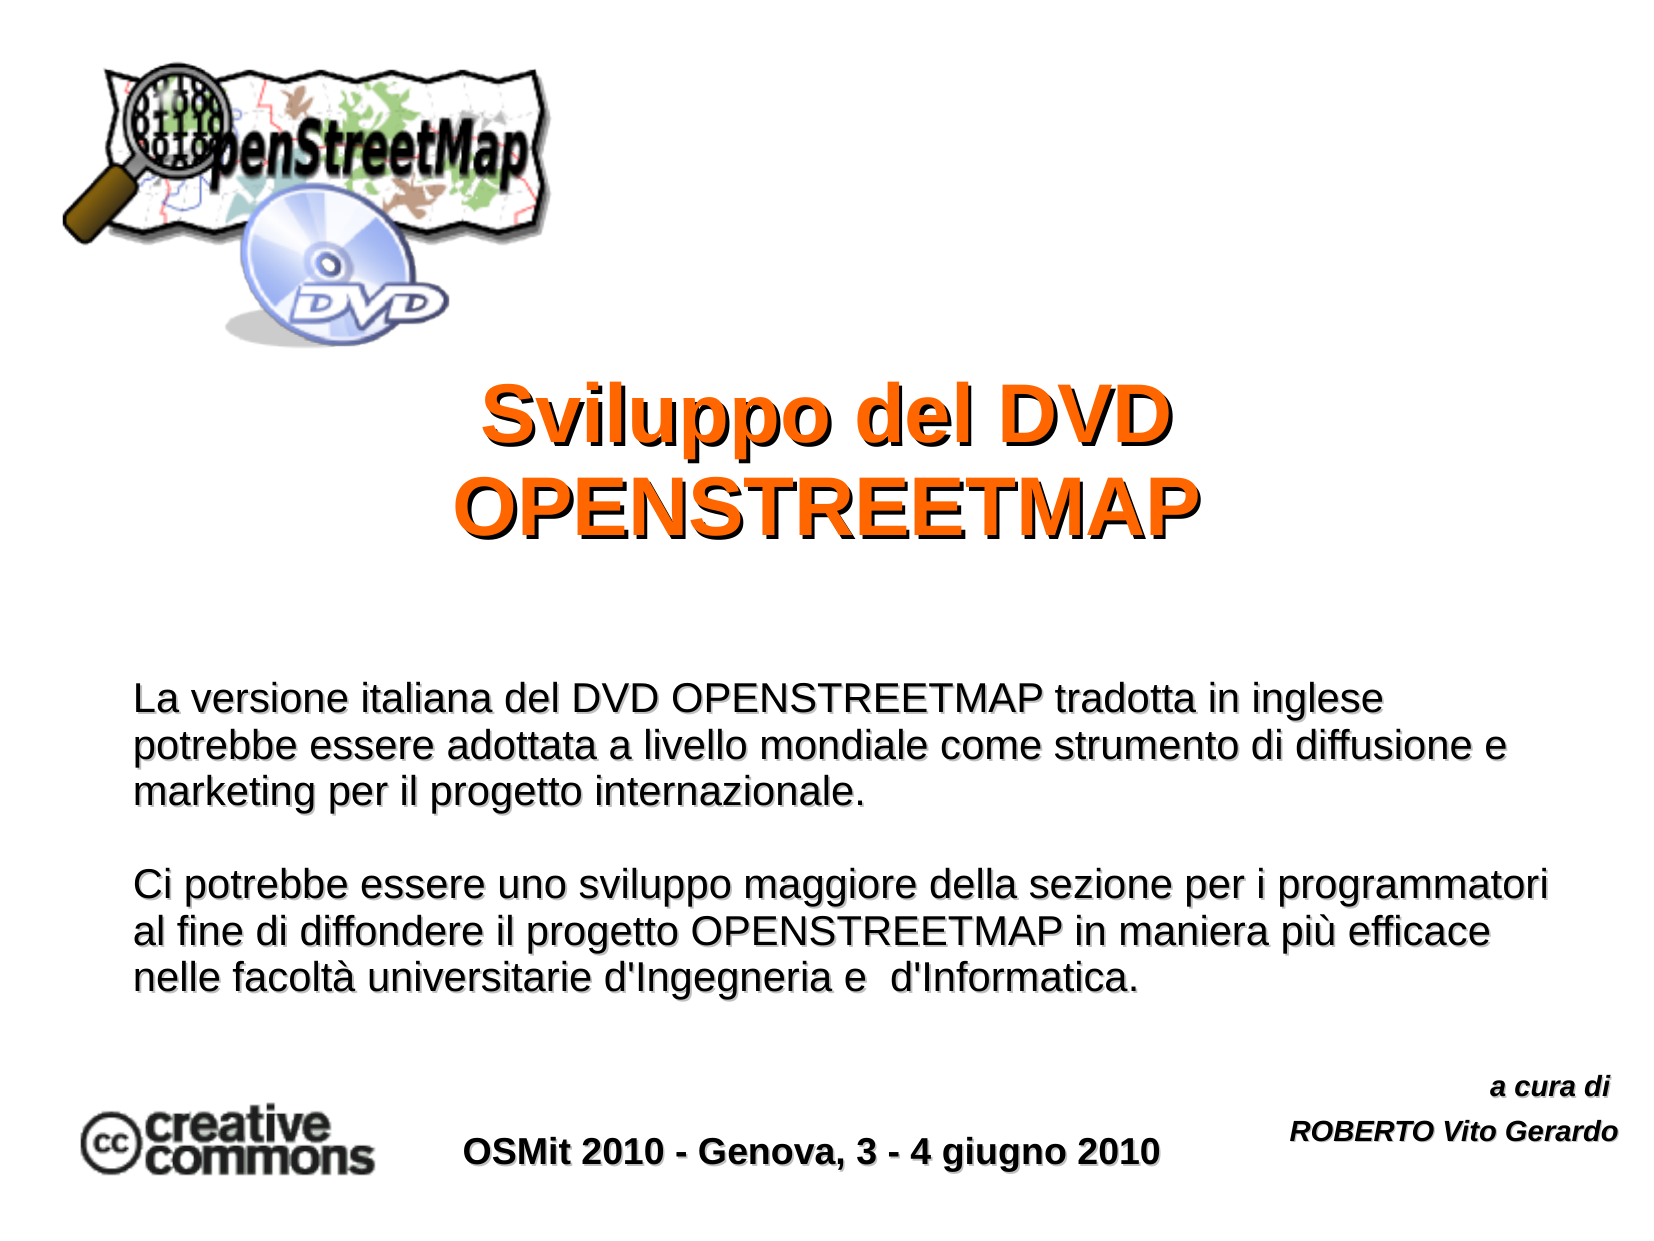

Sviluppo del DVD OPENSTREETMAP
La versione italiana del DVD OPENSTREETMAP tradotta in inglese potrebbe essere adottata a livello mondiale come strumento di diffusione e marketing per il progetto internazionale.
Ci potrebbe essere uno sviluppo maggiore della sezione per i programmatori al fine di diffondere il progetto OPENSTREETMAP in maniera più efficace nelle facoltà universitarie d'Ingegneria e d'Informatica.
a cura di
 ROBERTO Vito Gerardo
OSMit 2010 - Genova, 3 - 4 giugno 2010